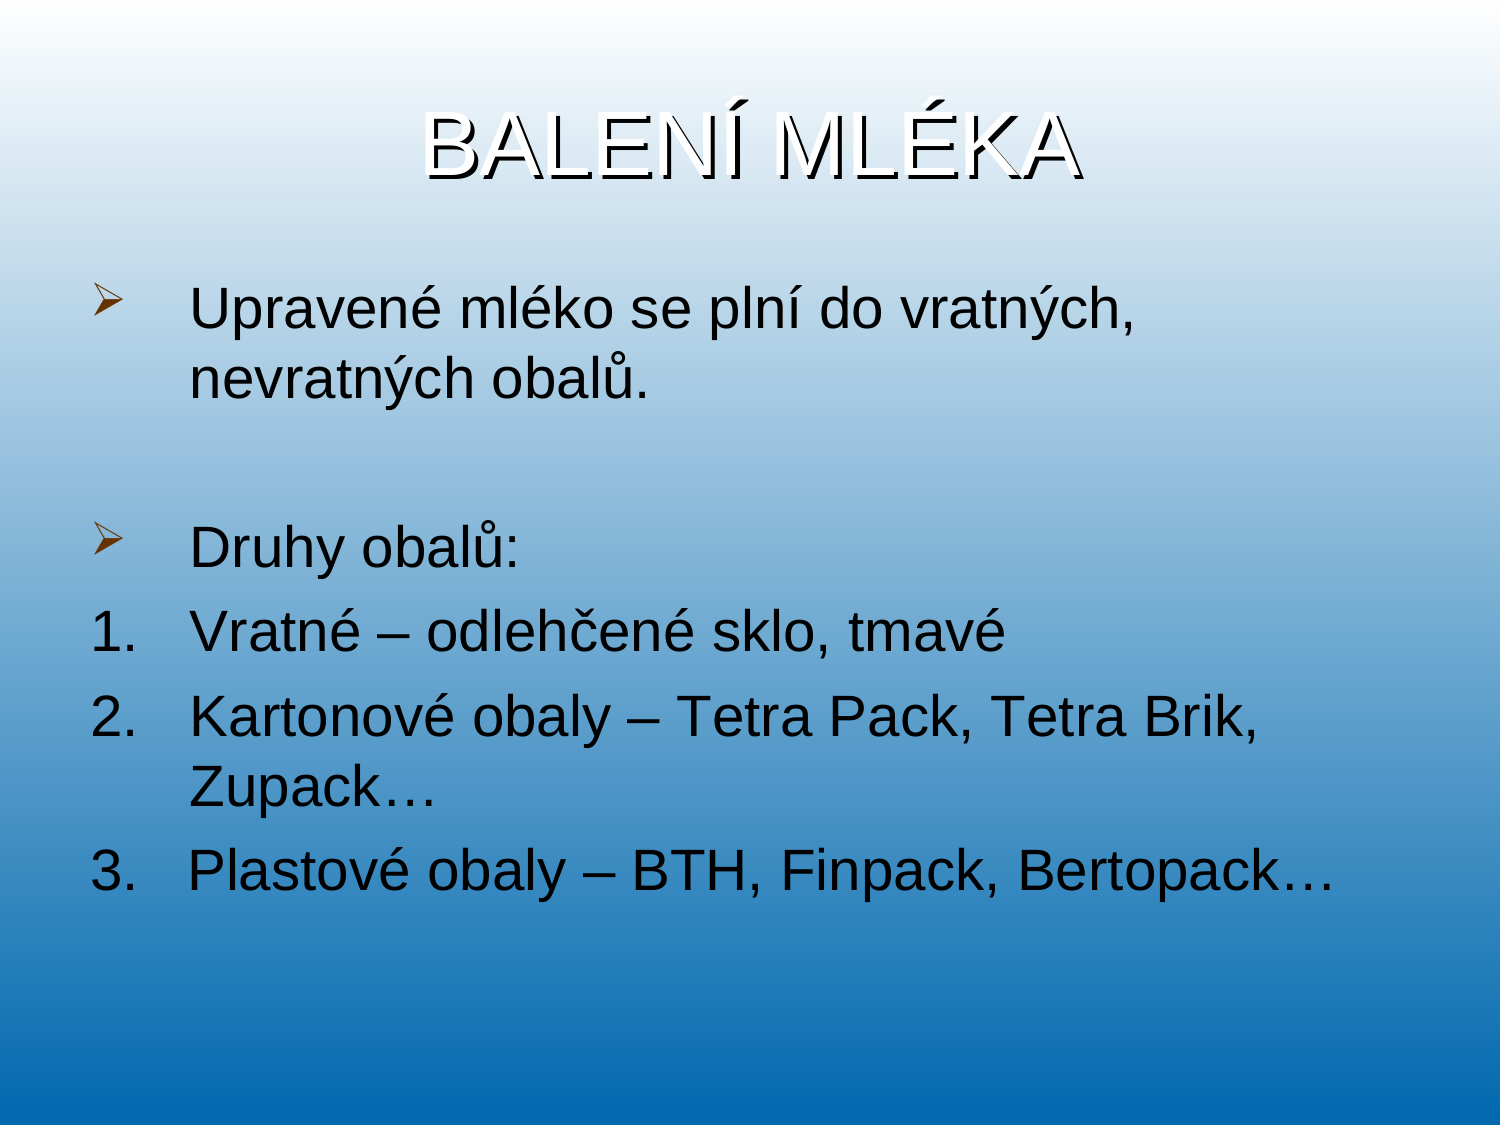

# BALENÍ MLÉKA
Upravené mléko se plní do vratných, nevratných obalů.
Druhy obalů:
1.	Vratné – odlehčené sklo, tmavé
2.	Kartonové obaly – Tetra Pack, Tetra Brik, Zupack…
3. Plastové obaly – BTH, Finpack, Bertopack…